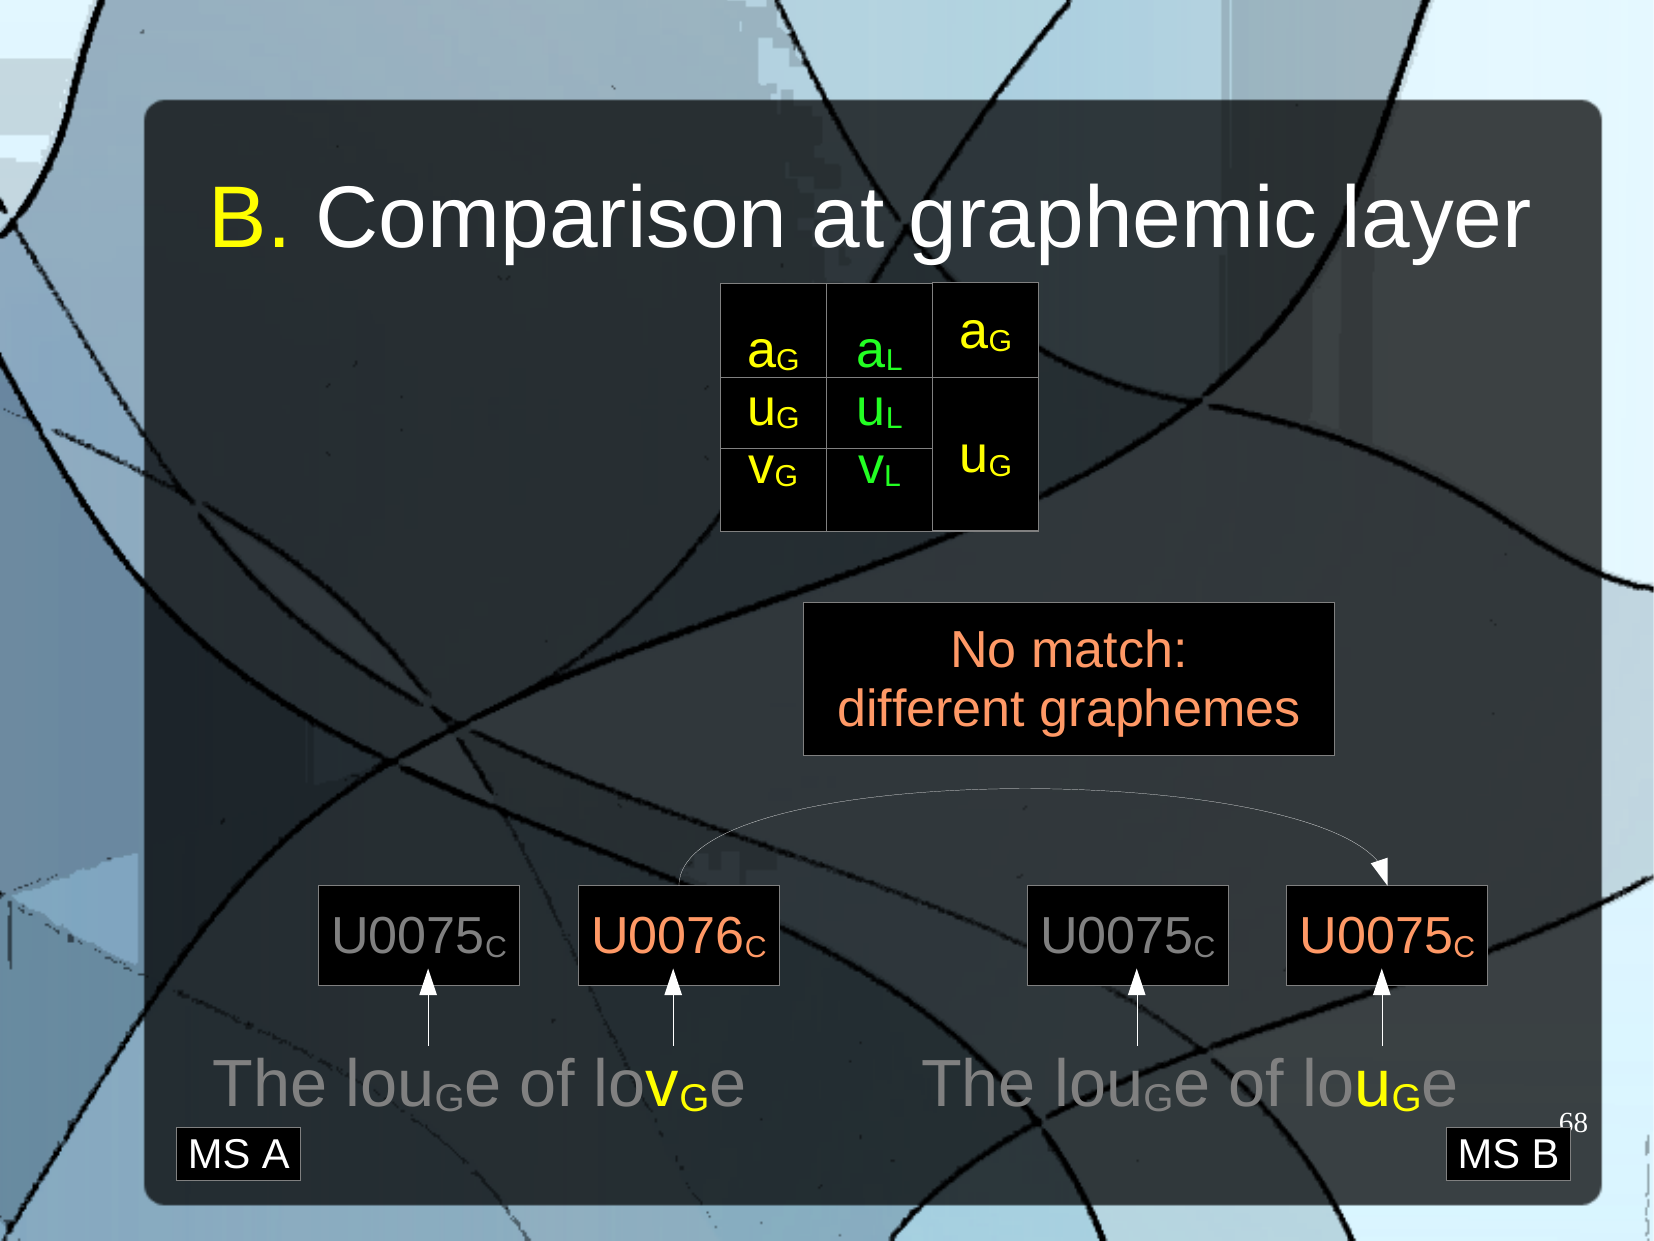

# B. Comparison at graphemic layer
aG
aG
uG
vG
aL
uL
vL
uG
No match:
different graphemes
U0075C
U0076C
U0075C
U0075C
The louGe of lovGe		The louGe of louGe
68
MS A
MS B